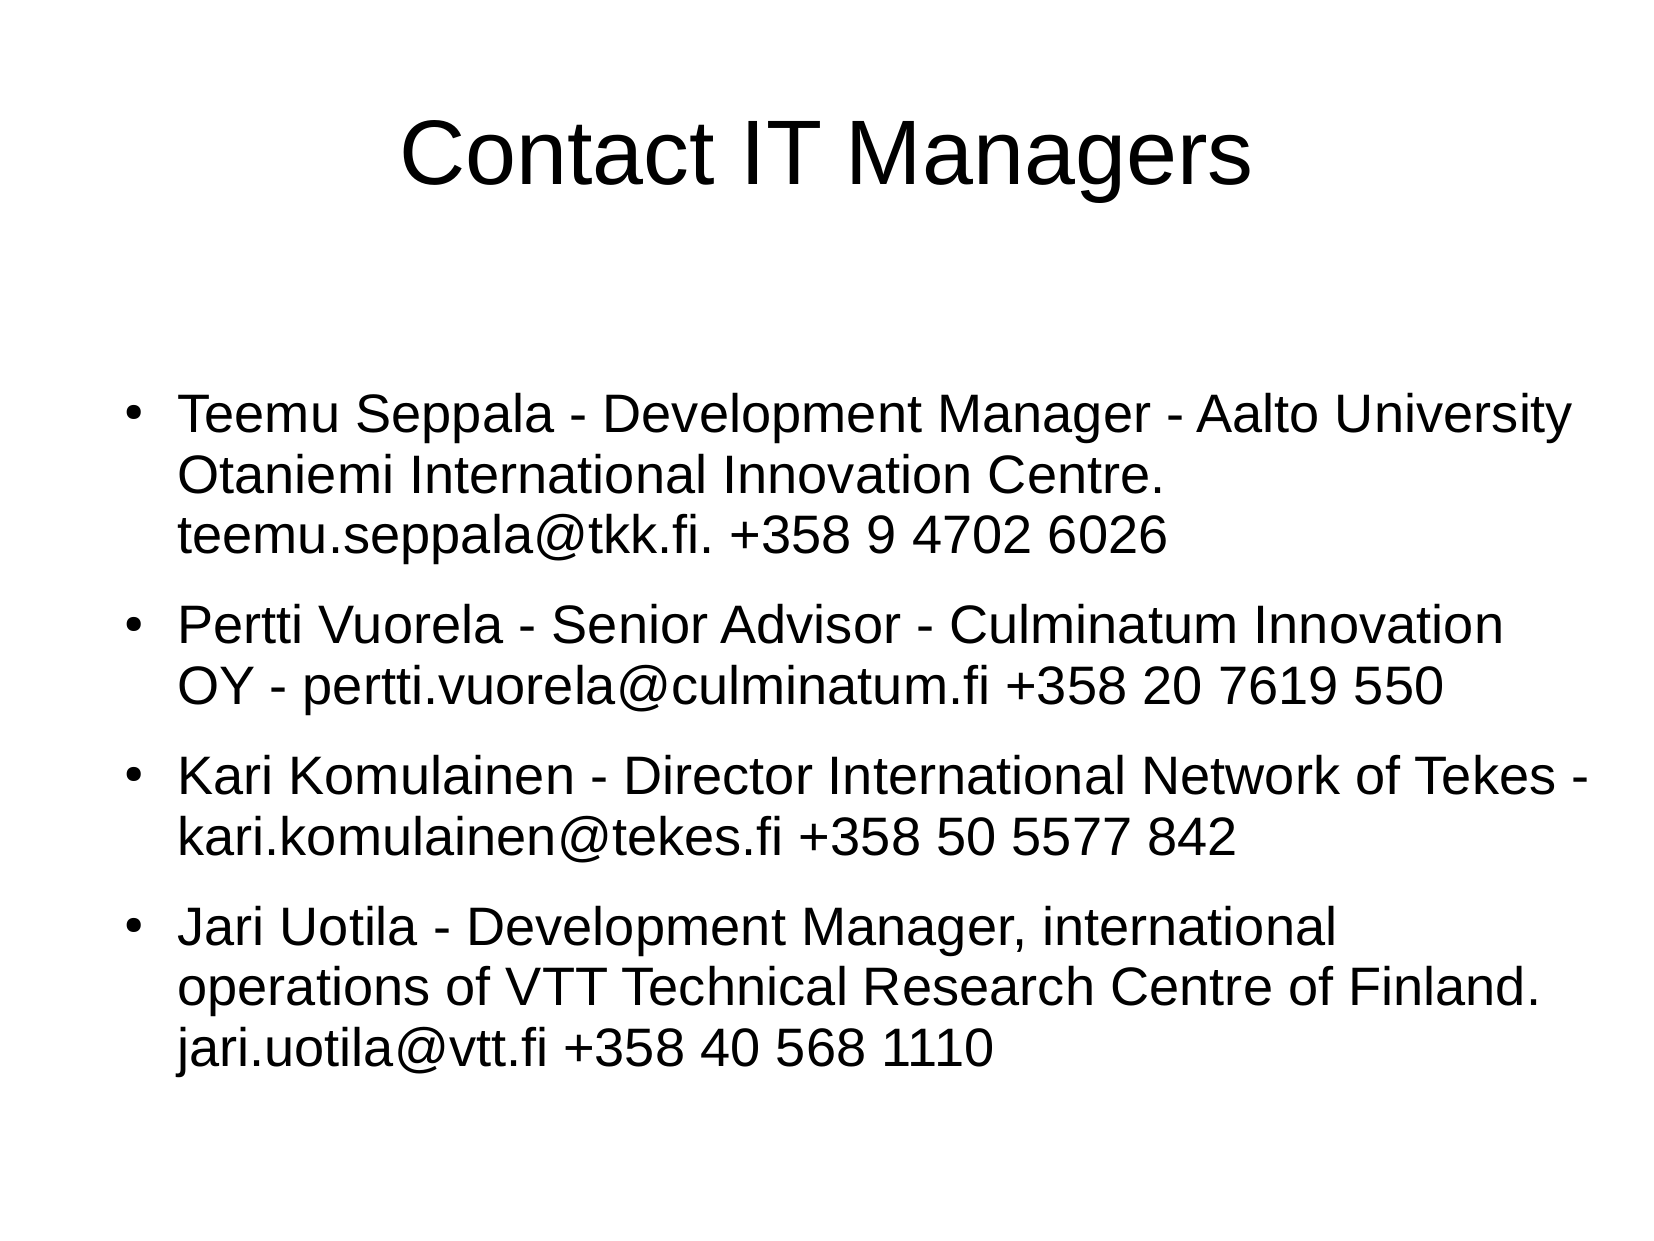

# Contact IT Managers
Teemu Seppala - Development Manager - Aalto University Otaniemi International Innovation Centre. teemu.seppala@tkk.fi. +358 9 4702 6026
Pertti Vuorela - Senior Advisor - Culminatum Innovation OY - pertti.vuorela@culminatum.fi +358 20 7619 550
Kari Komulainen - Director International Network of Tekes - kari.komulainen@tekes.fi +358 50 5577 842
Jari Uotila - Development Manager, international operations of VTT Technical Research Centre of Finland. jari.uotila@vtt.fi +358 40 568 1110